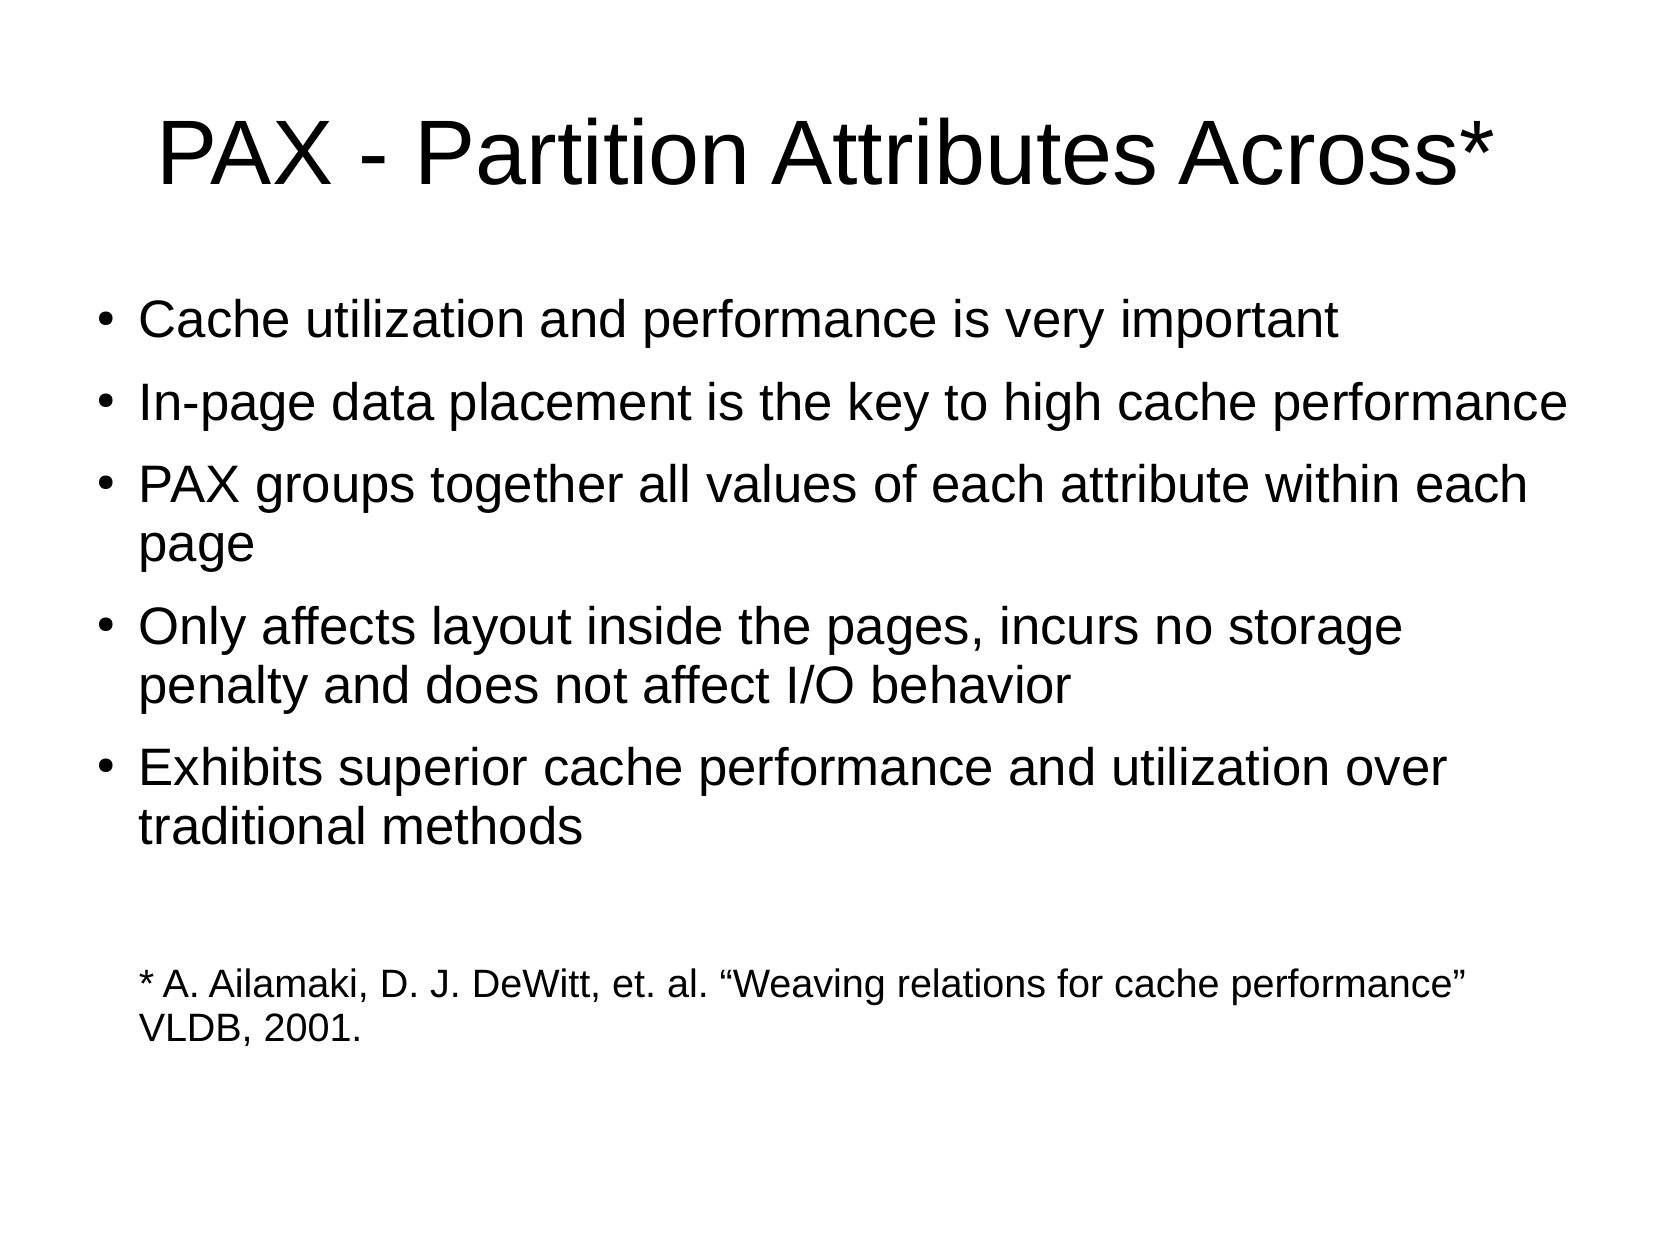

# PAX - Partition Attributes Across*
Cache utilization and performance is very important
In-page data placement is the key to high cache performance
PAX groups together all values of each attribute within each page
Only affects layout inside the pages, incurs no storage penalty and does not affect I/O behavior
Exhibits superior cache performance and utilization over traditional methods
* A. Ailamaki, D. J. DeWitt, et. al. “Weaving relations for cache performance” VLDB, 2001.